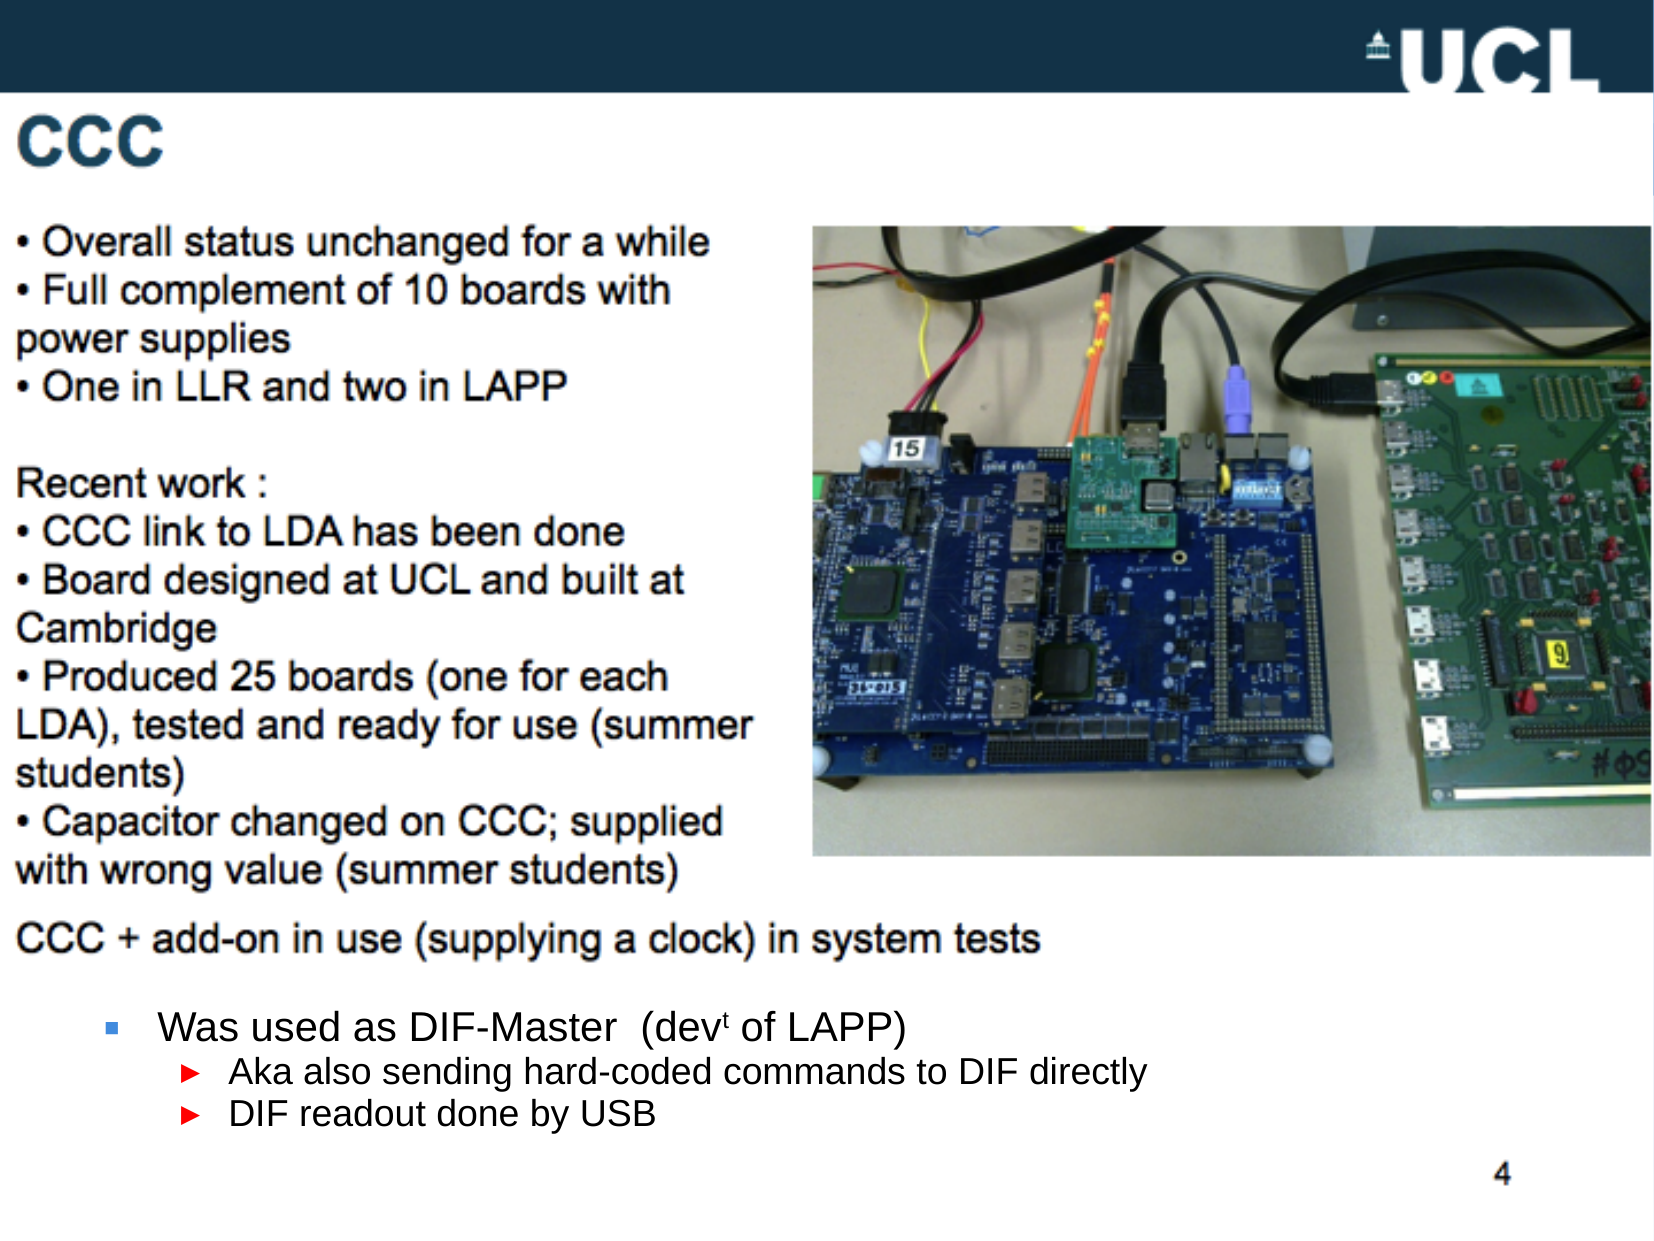

Was used as DIF-Master (devt of LAPP)
Aka also sending hard-coded commands to DIF directly
DIF readout done by USB
Vincent.Boudry@in2p3.fr
JRA3 DAQ status | EUDET Final annual meeting | DESY, 29/09/2010
5